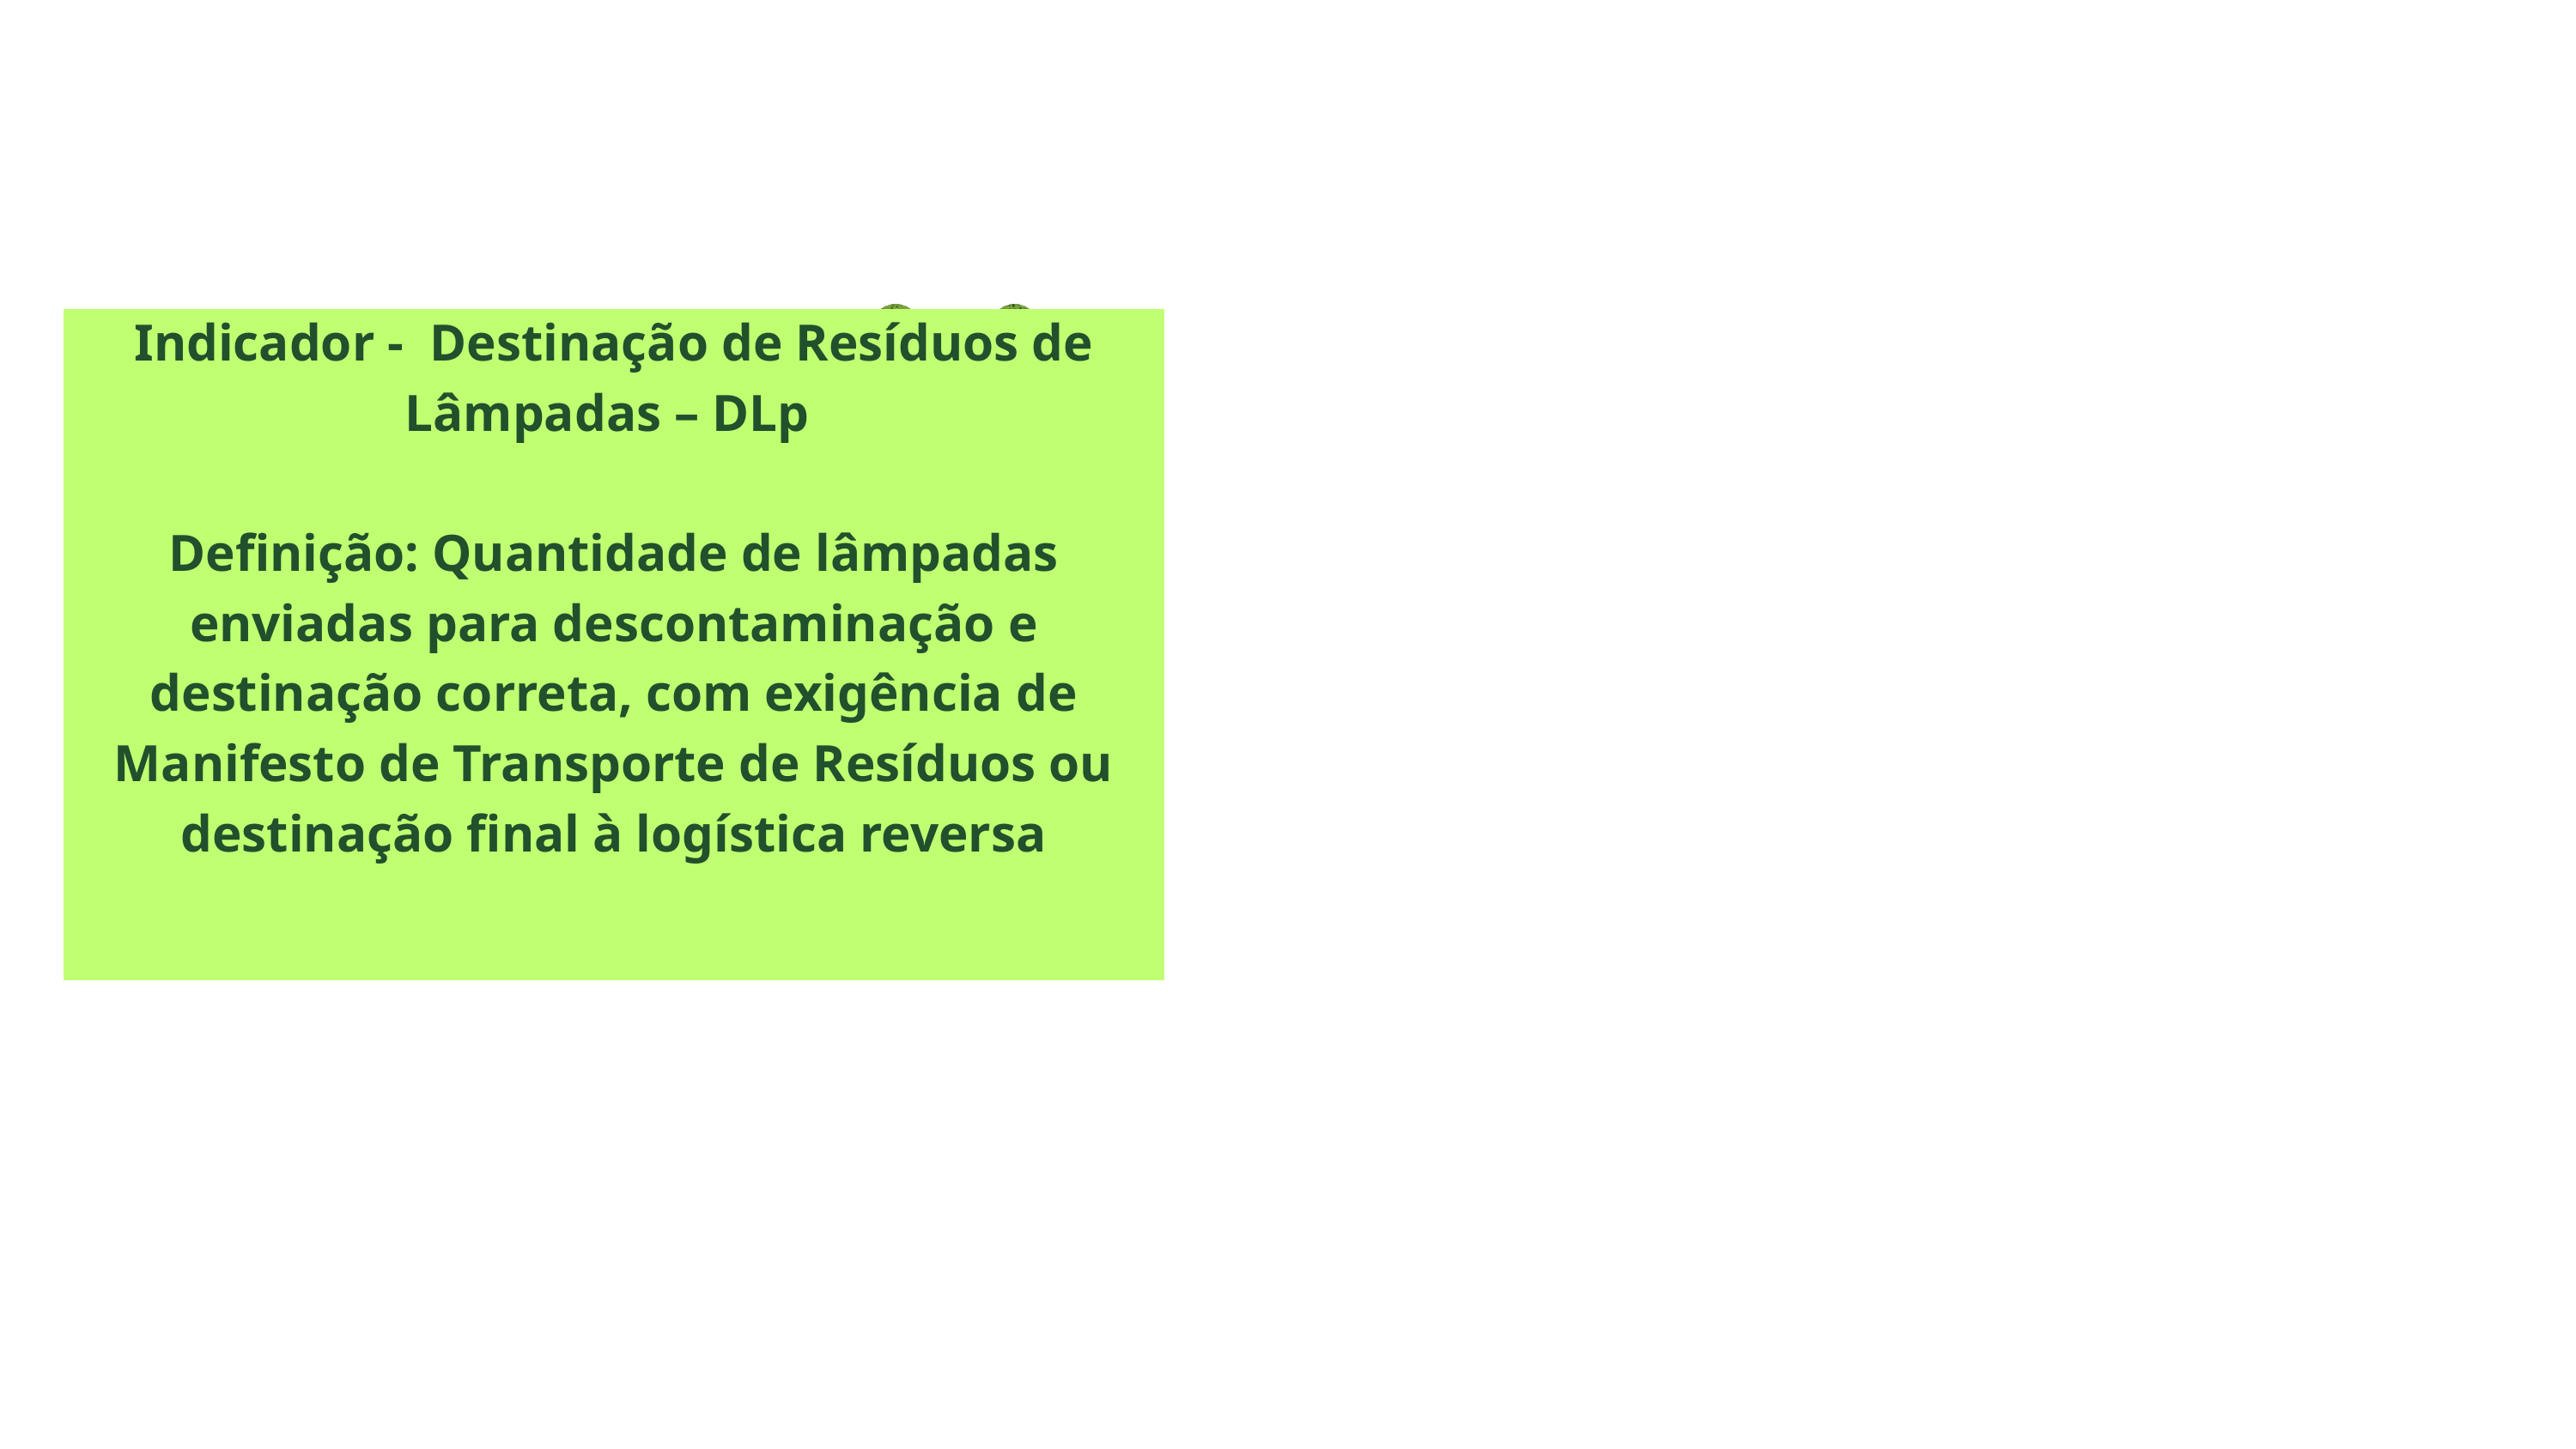

Fórmula Quantidade de lâmpadas encaminhadas para a descontaminação.
Polaridade: Quanto maior o valor, melhor o desempenho.
Periodicidade: Mensal.
Metodologia Análise de Desempenho: Anual
Unidade responsável pelas metas: Secretaria de Governança e Gestão Estratégica.
Indicador - Destinação de Resíduos de Lâmpadas – DLp
Definição: Quantidade de lâmpadas enviadas para descontaminação e destinação correta, com exigência de Manifesto de Transporte de Resíduos ou destinação final à logística reversa